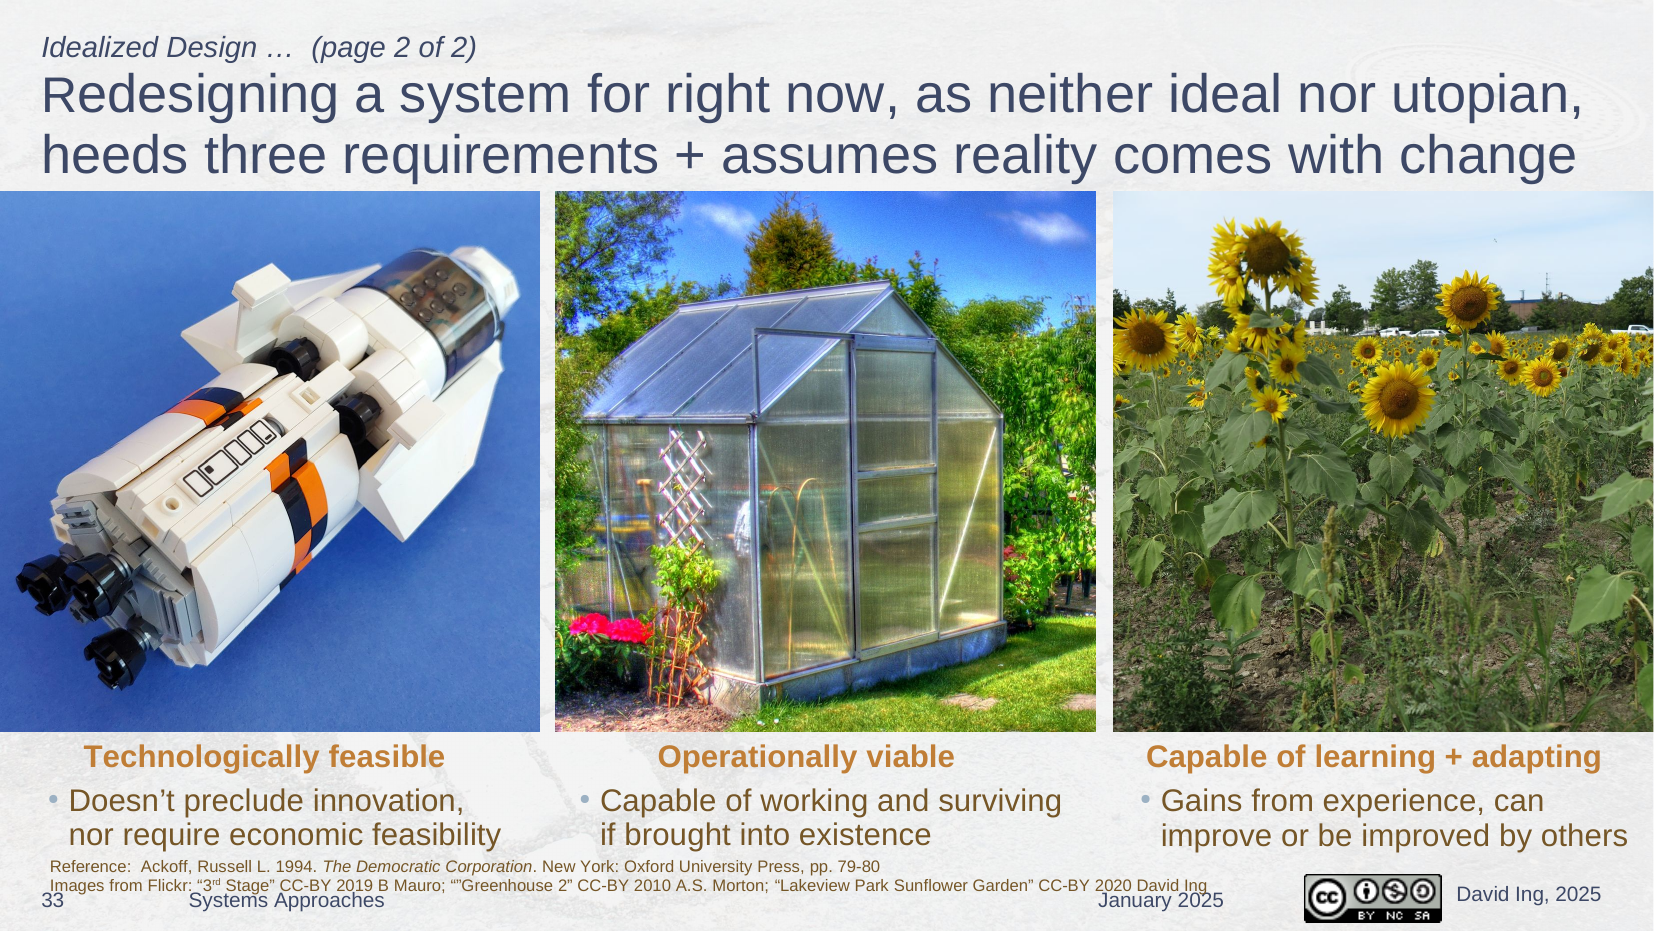

# Idealized Design … (page 2 of 2) Redesigning a system for right now, as neither ideal nor utopian, heeds three requirements + assumes reality comes with change
Technologically feasible
Doesn’t preclude innovation,
nor require economic feasibility
Operationally viable
Capable of working and surviving if brought into existence
Capable of learning + adapting
Gains from experience, can improve or be improved by others
Reference: Ackoff, Russell L. 1994. The Democratic Corporation. New York: Oxford University Press, pp. 79-80
Images from Flickr: “3rd Stage” CC-BY 2019 B Mauro; “”Greenhouse 2” CC-BY 2010 A.S. Morton; “Lakeview Park Sunflower Garden” CC-BY 2020 David Ing
Systems Approaches
January 2025